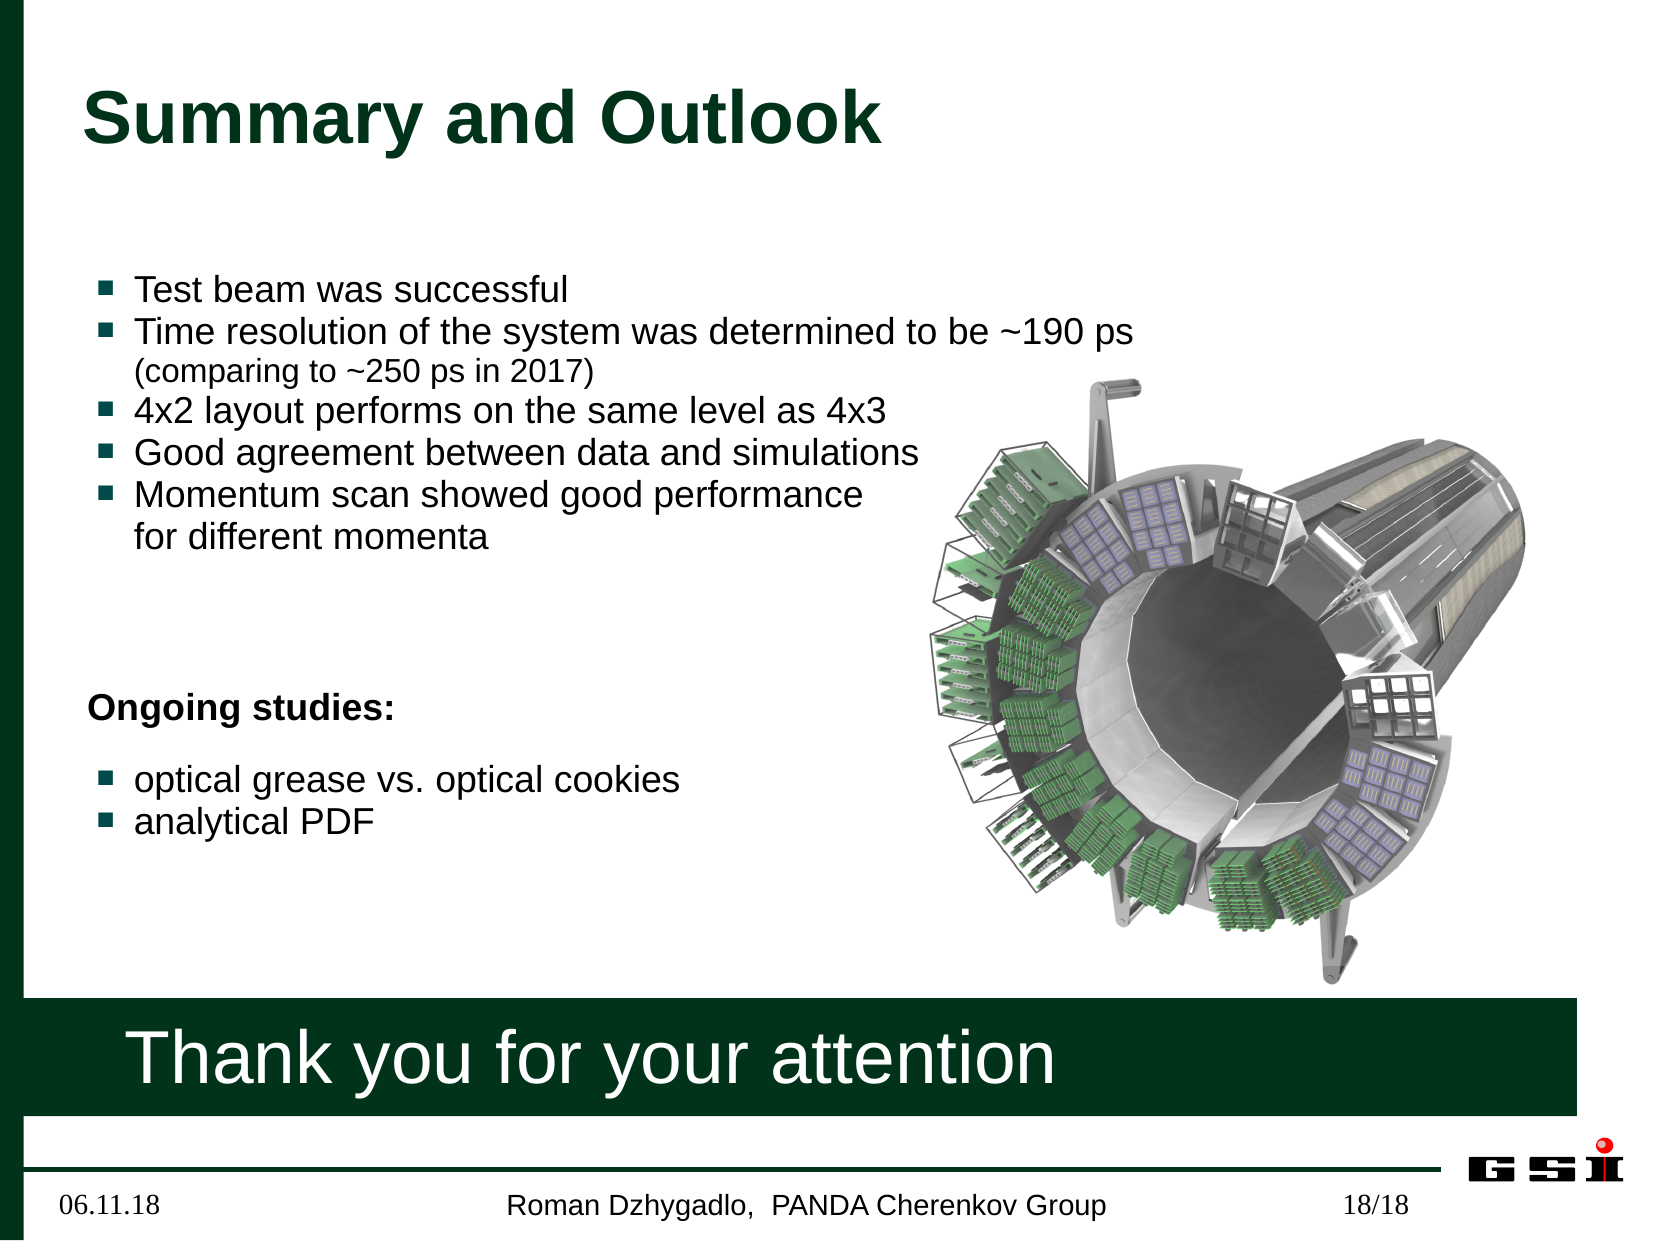

# Summary and Outlook
Test beam was successful
Time resolution of the system was determined to be ~190 ps
(comparing to ~250 ps in 2017)
4x2 layout performs on the same level as 4x3
Good agreement between data and simulations
Momentum scan showed good performance
for different momenta
Ongoing studies:
optical grease vs. optical cookies
analytical PDF
 Thank you for your attention
06.11.18
Roman Dzhygadlo, PANDA Cherenkov Group
18